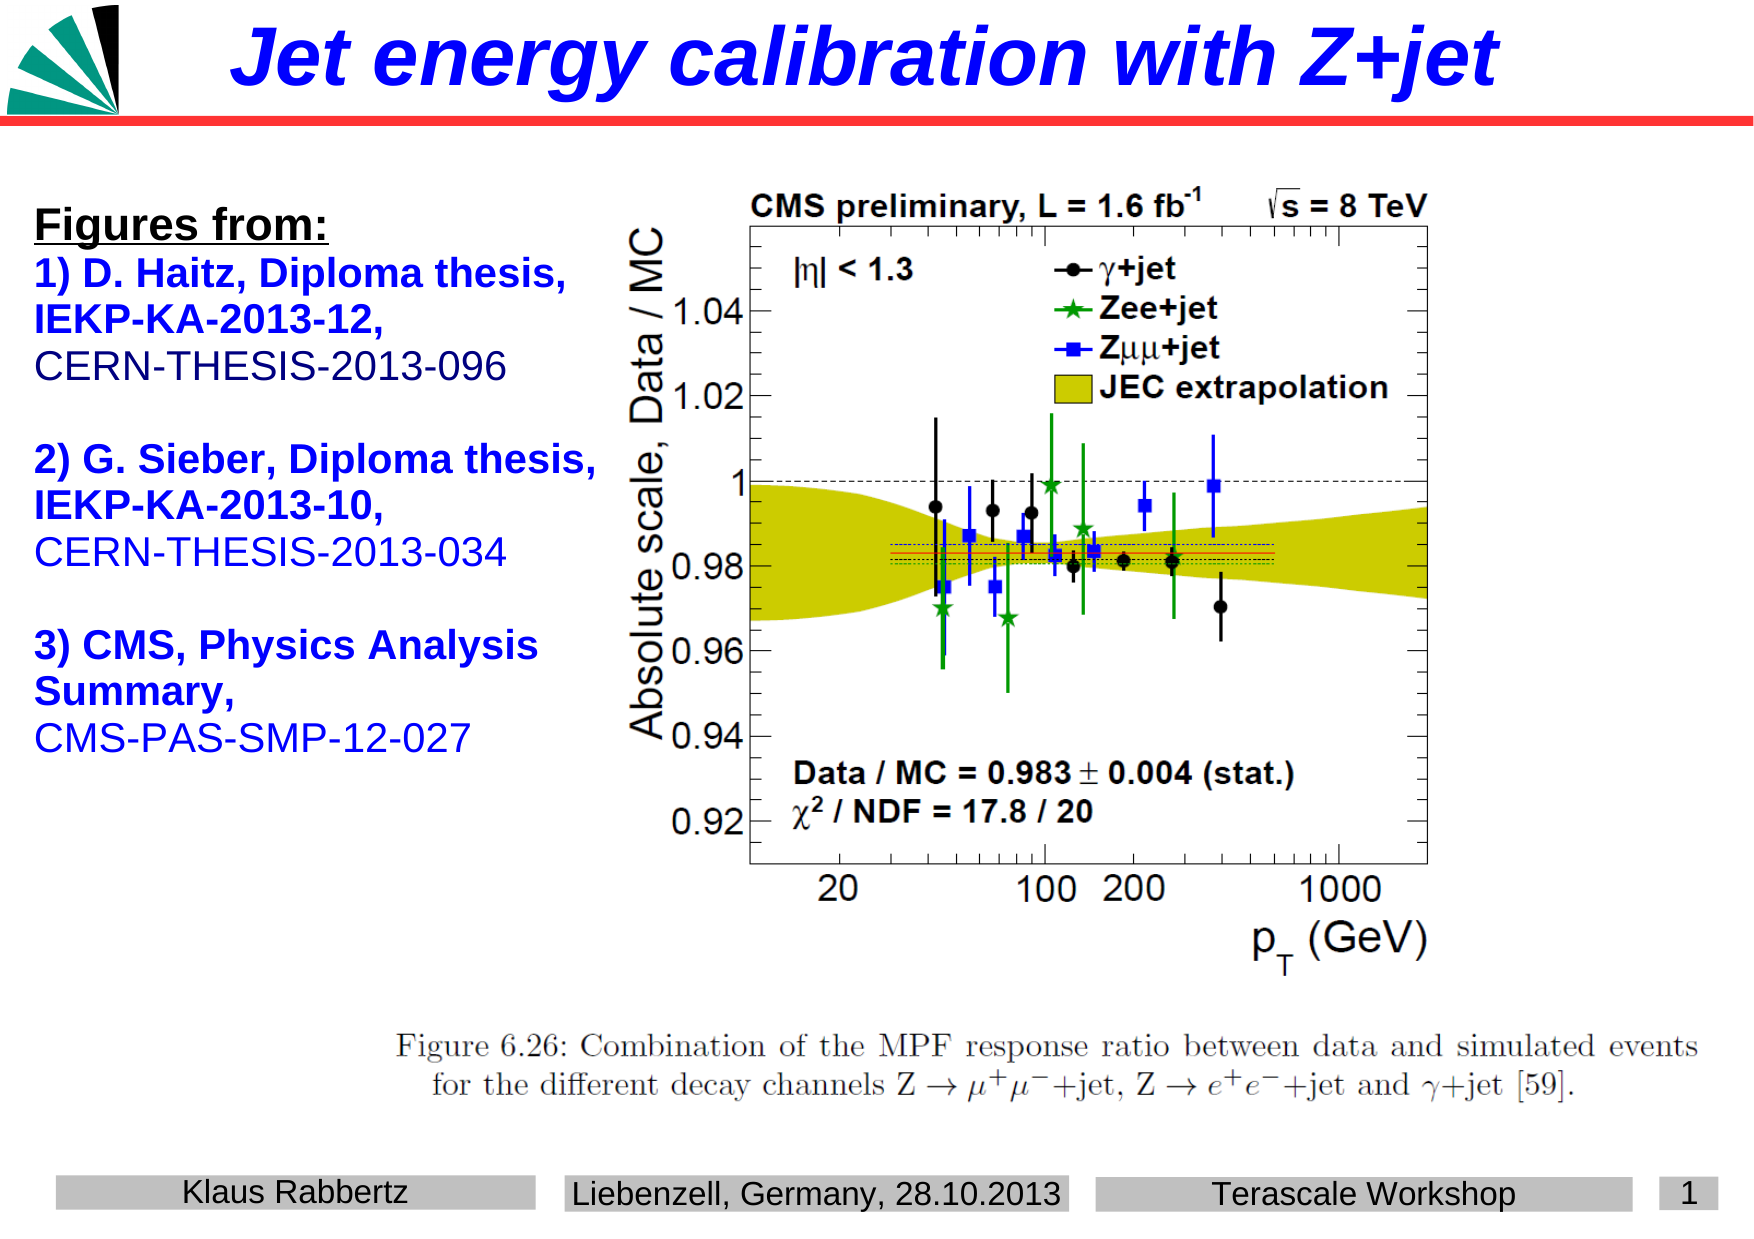

# Jet energy calibration with Z+jet
Figures from:
1) D. Haitz, Diploma thesis,
IEKP-KA-2013-12,
CERN-THESIS-2013-096
2) G. Sieber, Diploma thesis,
IEKP-KA-2013-10,
CERN-THESIS-2013-034
3) CMS, Physics Analysis
Summary,
CMS-PAS-SMP-12-027